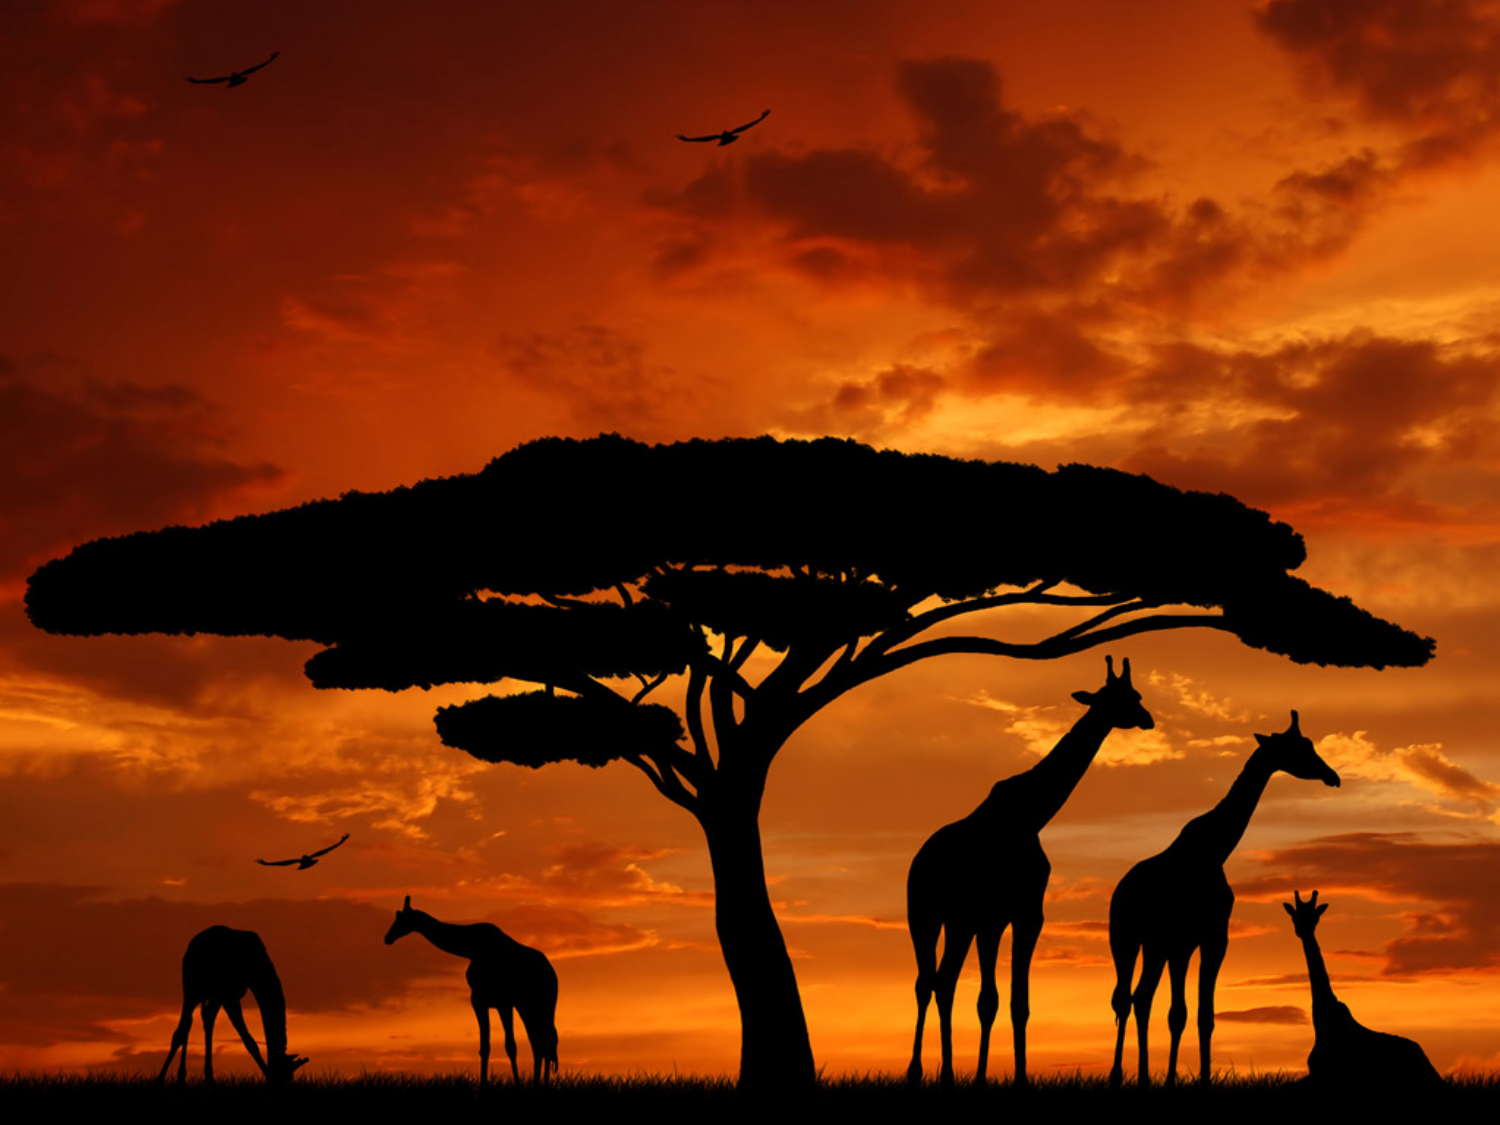

# ZAKLJUČEK in VIRI
STEM SEM HOTEL PREDSTAVITI DA V AFRIKI JE MARSIKAJ DRUGAČE POSEBEJ ŽIVALI RASTLINE OKOLJE
UPAM DA STE UŽIVALI
VIRI: WIKIPEDIJA, ANIMALS AFRICKA(sout,northem,east,west)
KNJIGA ŽIVALI AFRIKE